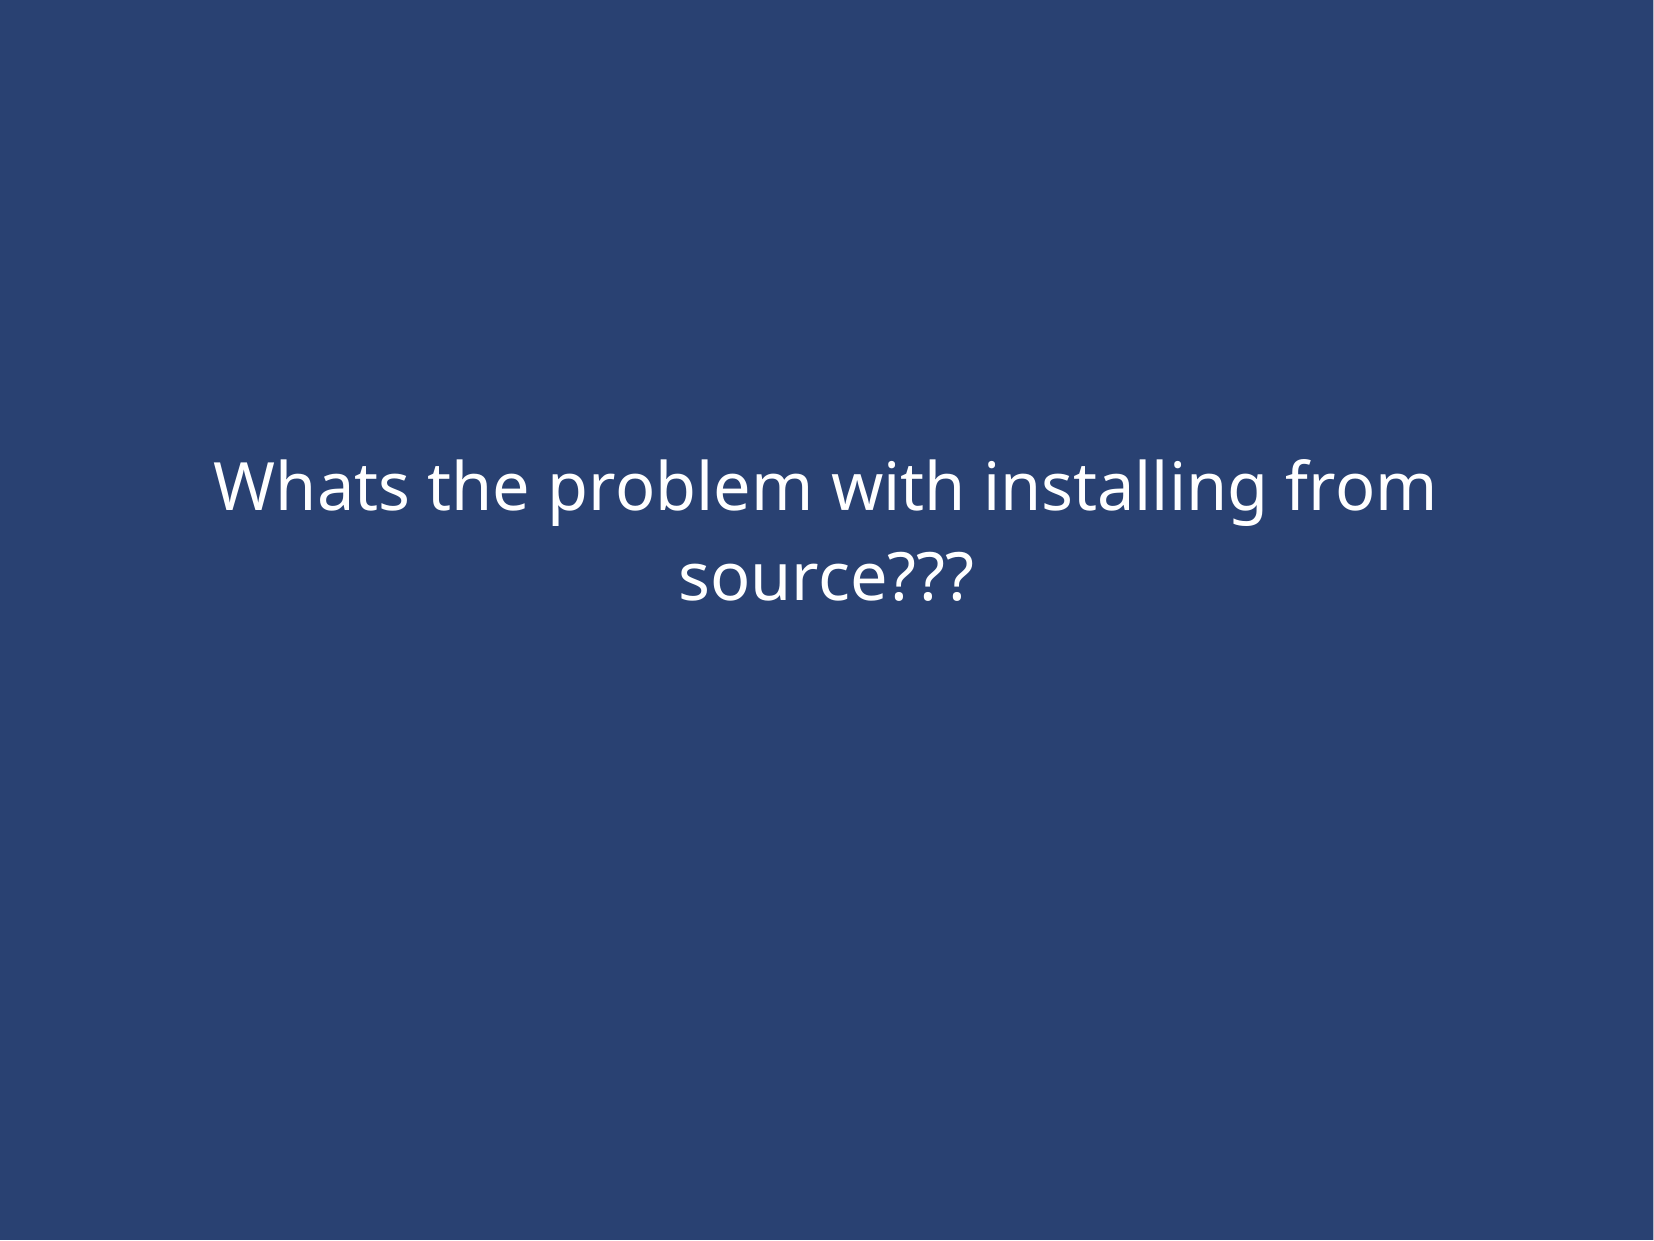

# Whats the problem with installing from source???